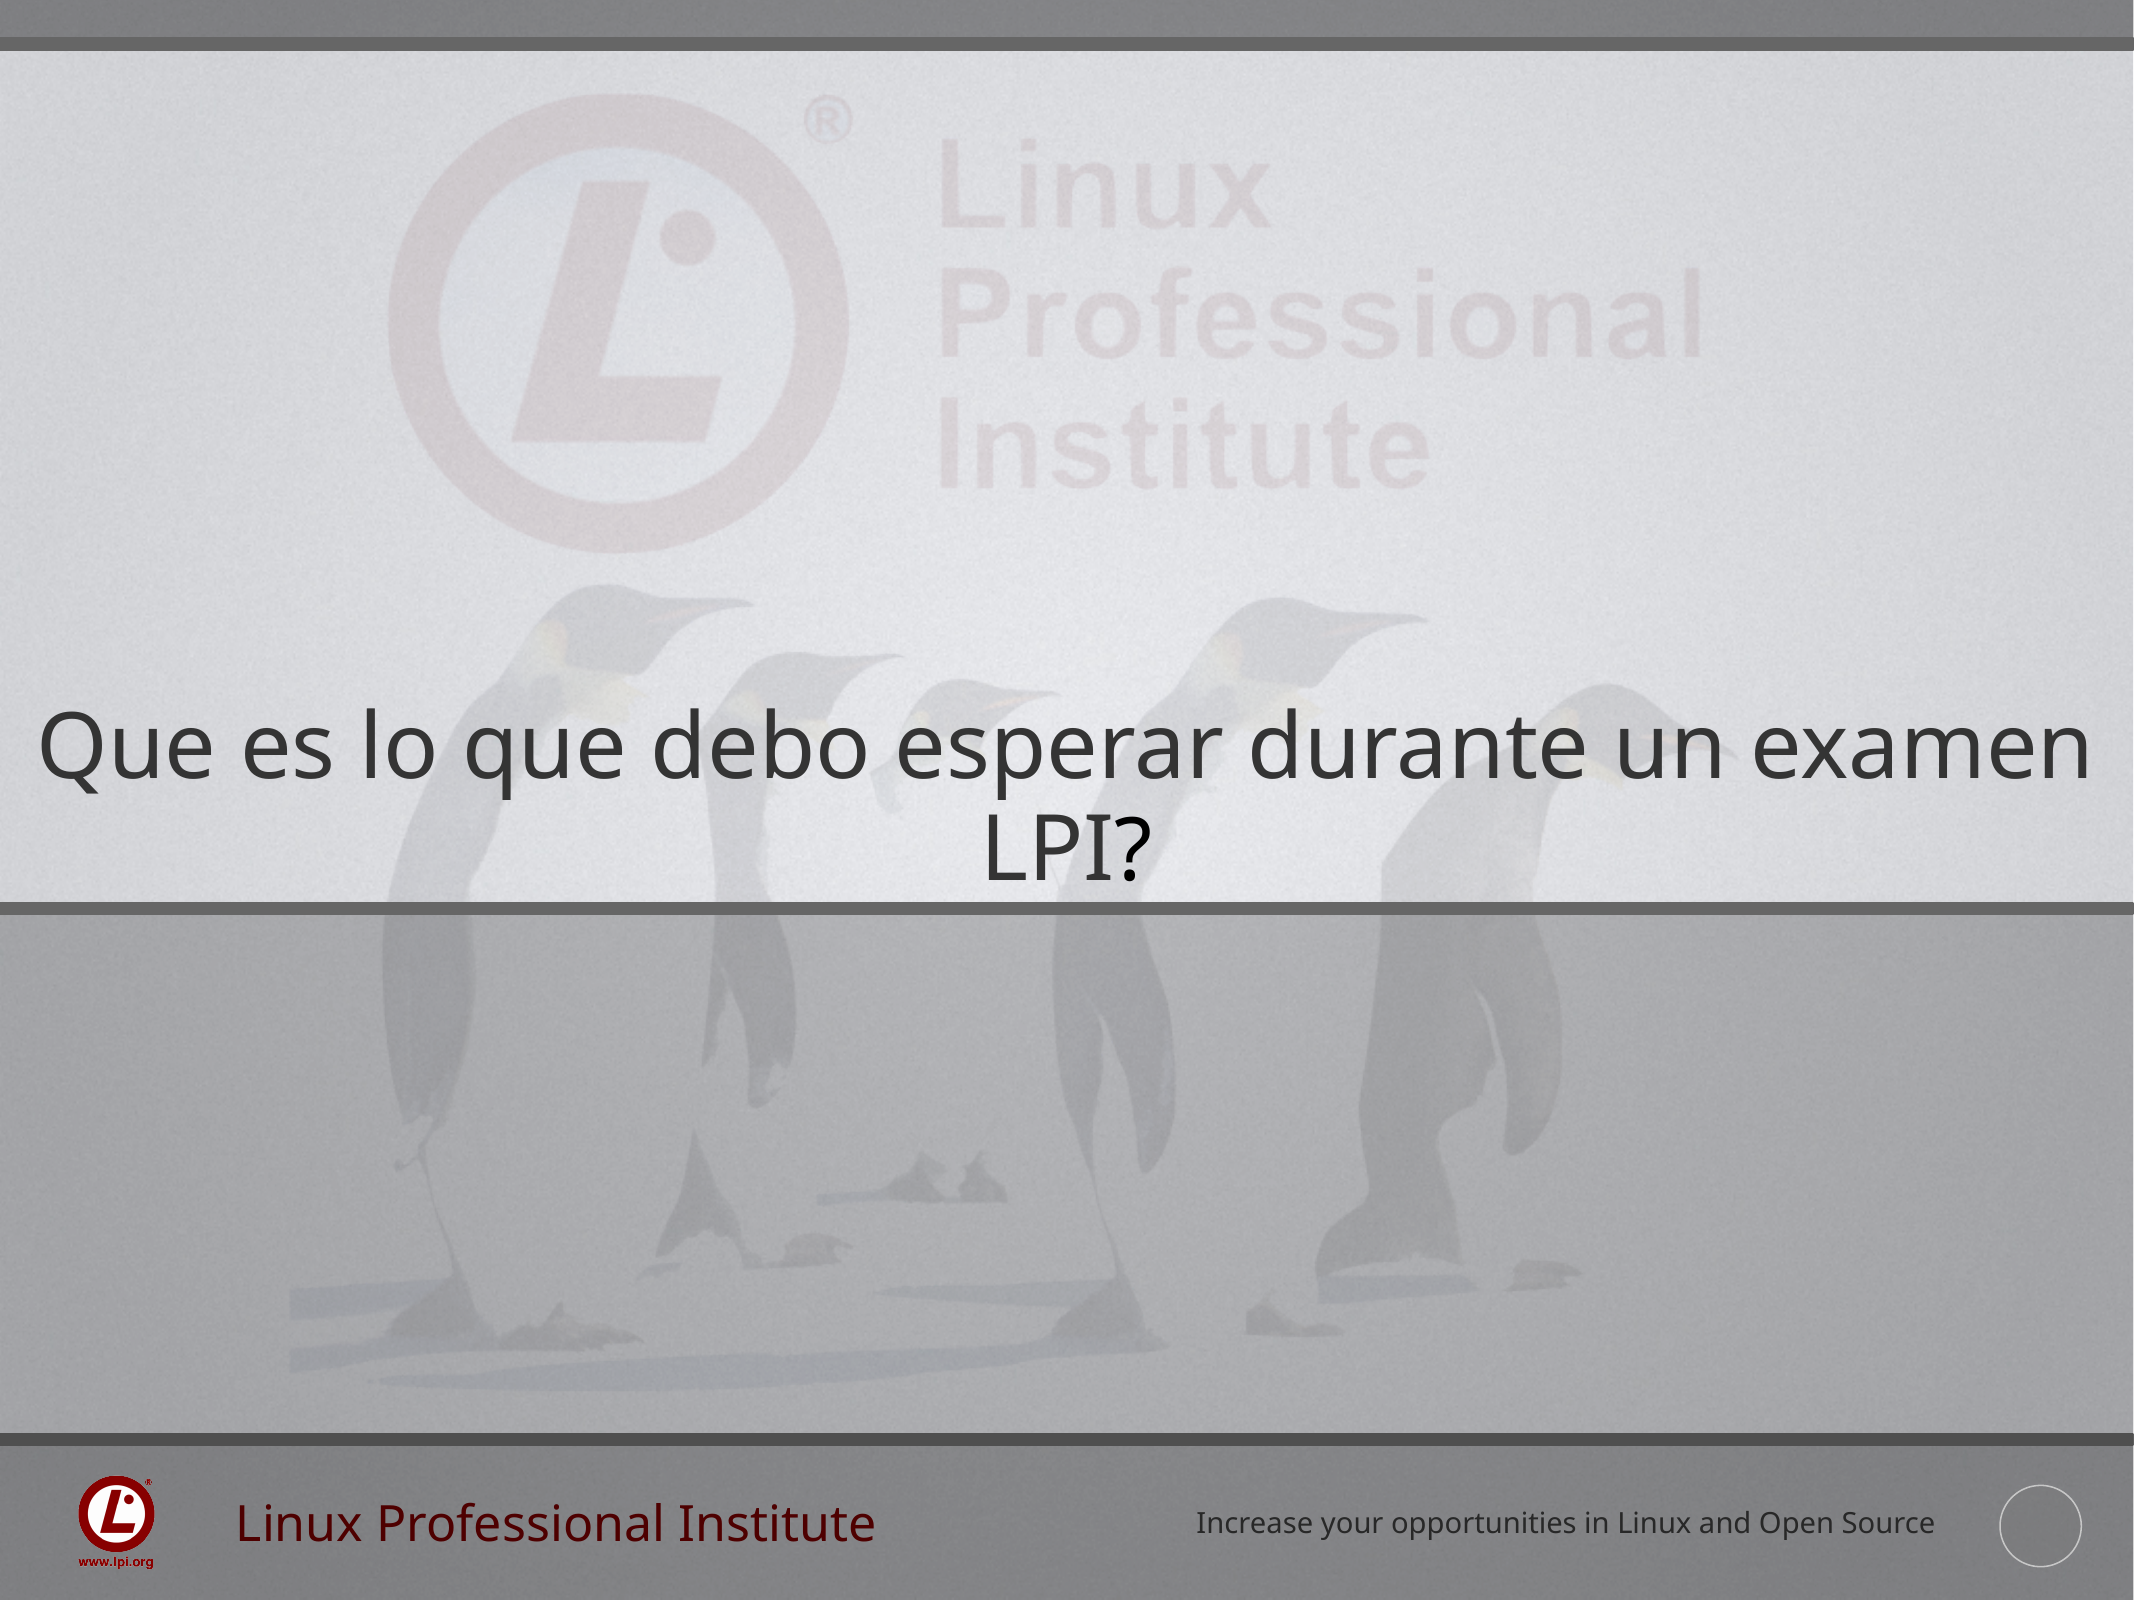

Que es lo que debo esperar durante un examen LPI?